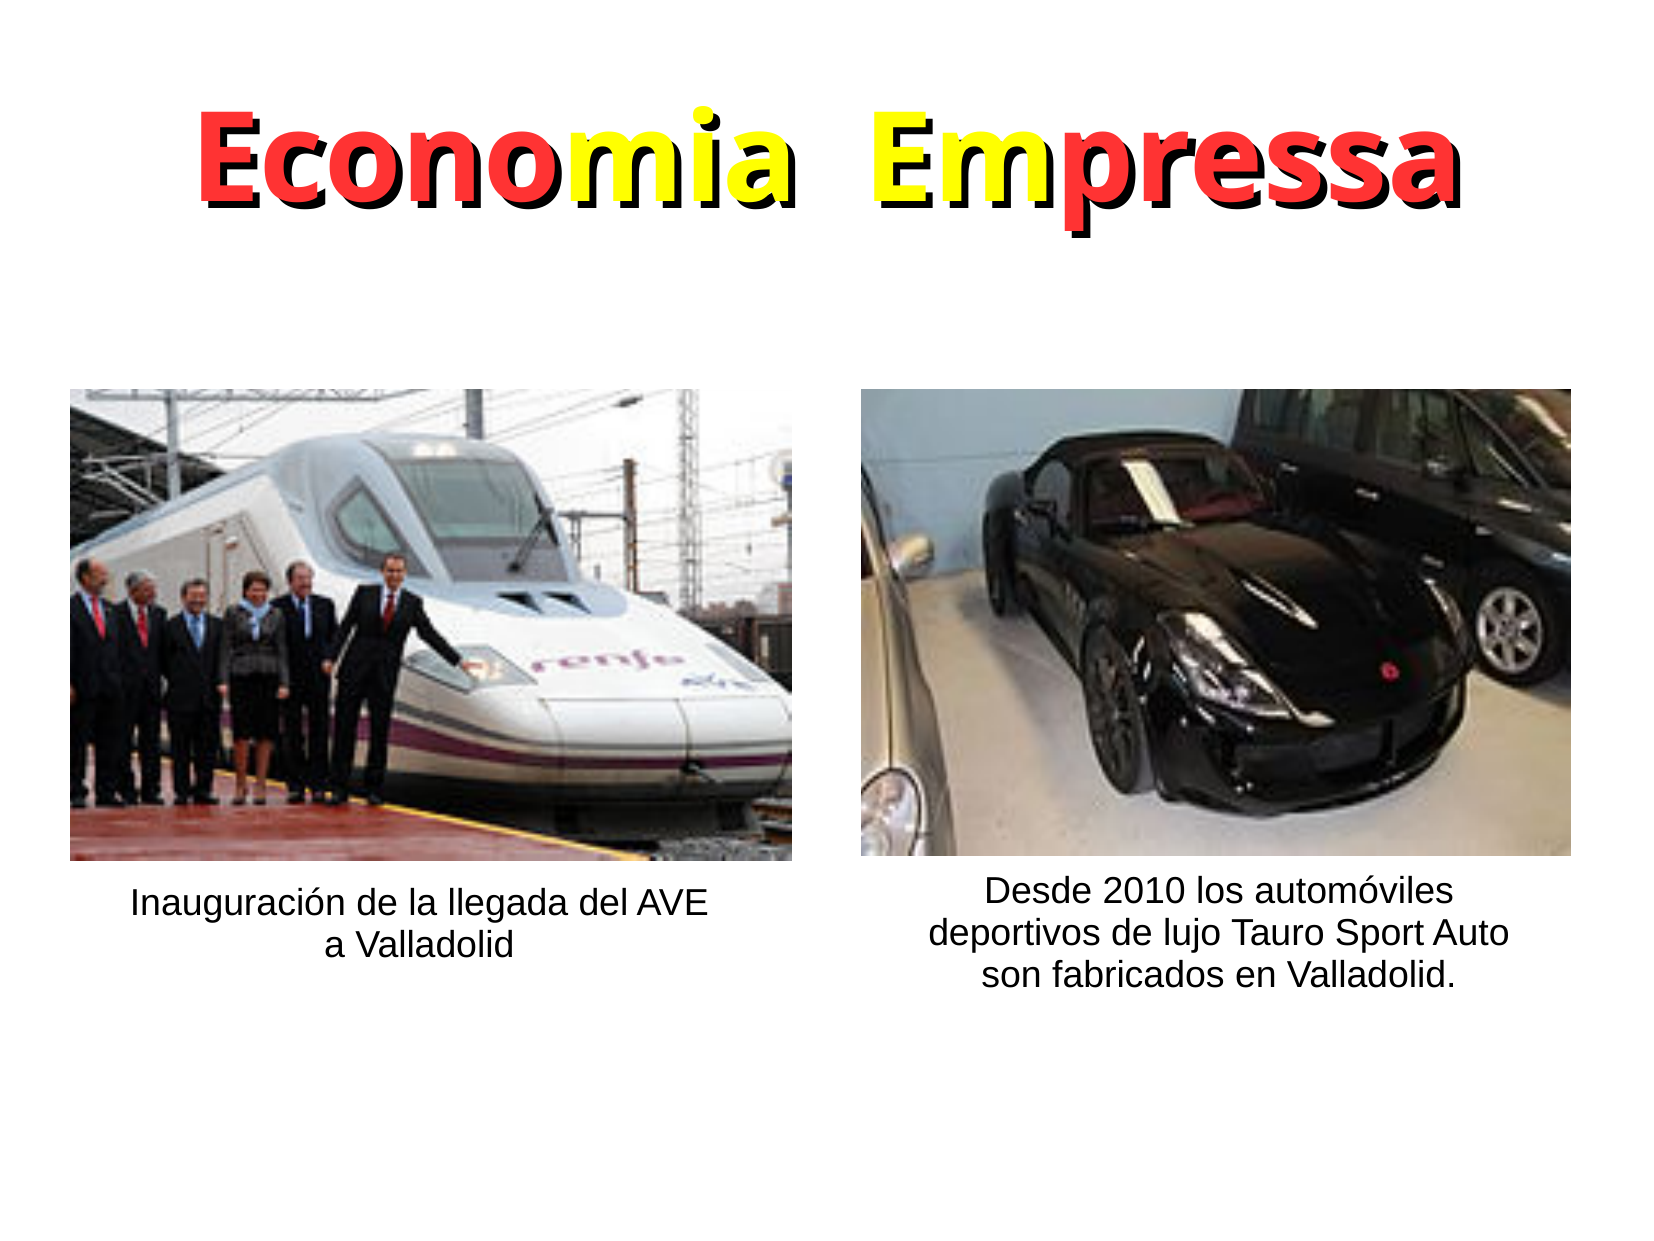

# Economia Empressa
Desde 2010 los automóviles deportivos de lujo Tauro Sport Auto son fabricados en Valladolid.
Inauguración de la llegada del AVE a Valladolid